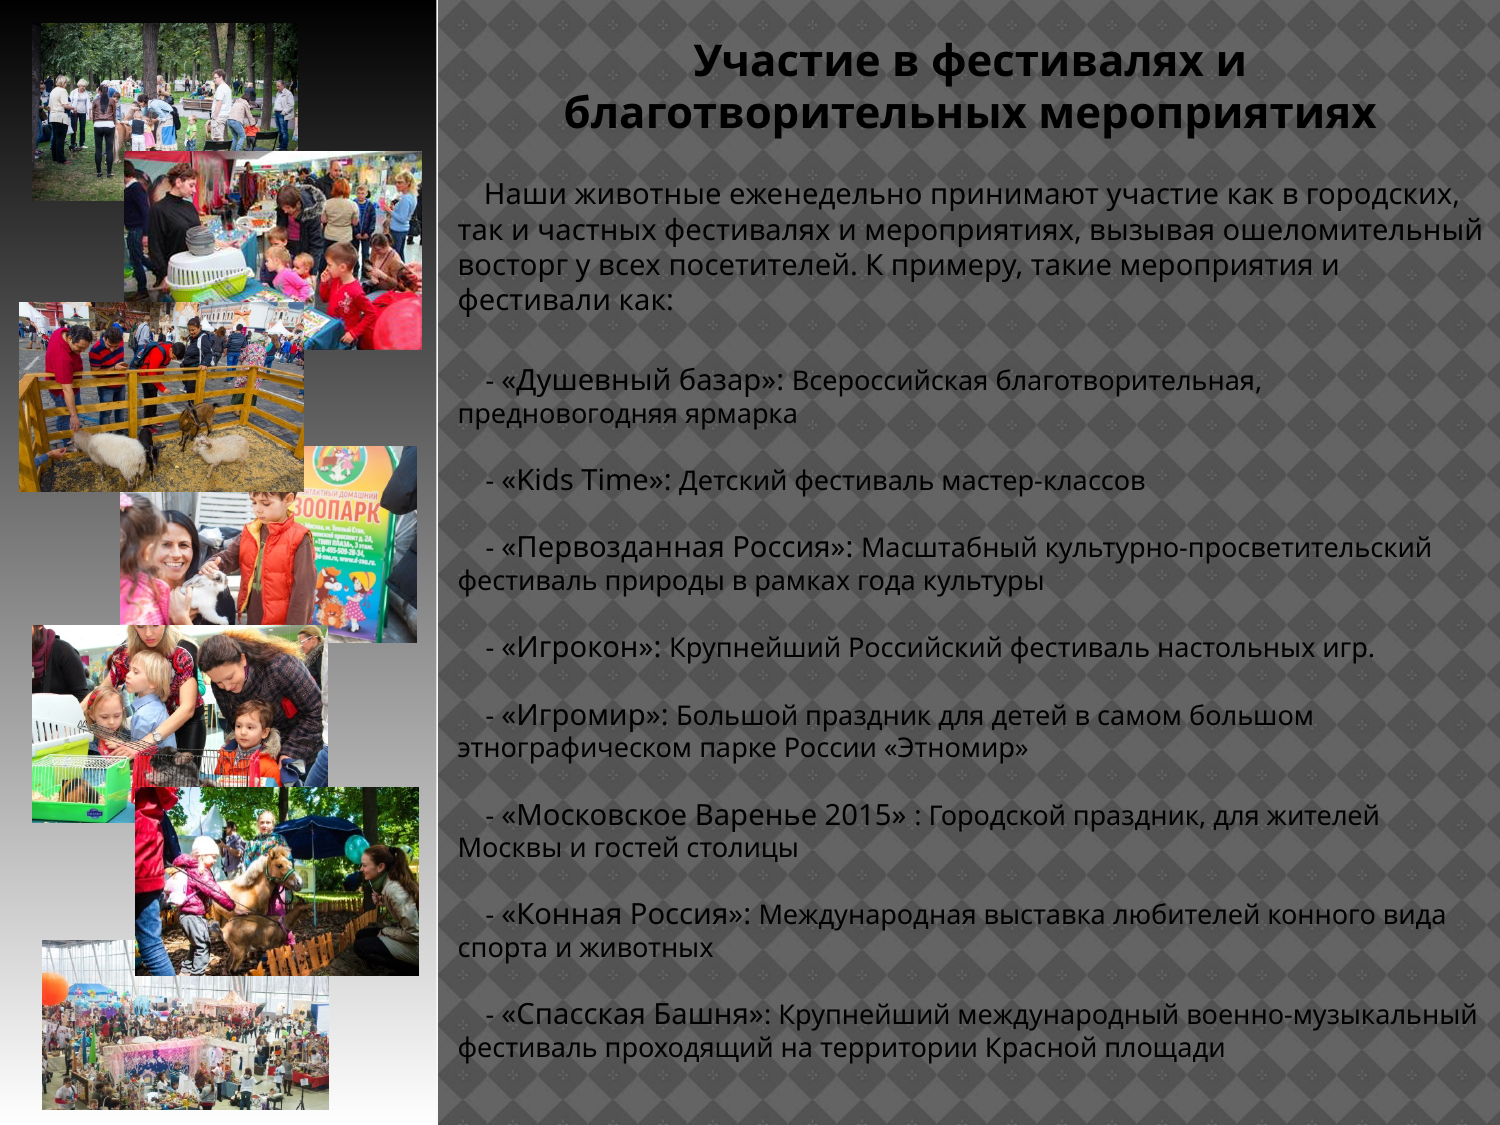

Участие в фестивалях и благотворительных мероприятиях
 Наши животные еженедельно принимают участие как в городских, так и частных фестивалях и мероприятиях, вызывая ошеломительный восторг у всех посетителей. К примеру, такие мероприятия и фестивали как:
 - «Душевный базар»: Всероссийская благотворительная, предновогодняя ярмарка
 - «Kids Time»: Детский фестиваль мастер-классов
 - «Первозданная Россия»: Масштабный культурно-просветительский фестиваль природы в рамках года культуры
 - «Игрокон»: Крупнейший Российский фестиваль настольных игр.
 - «Игромир»: Большой праздник для детей в самом большом этнографическом парке России «Этномир»
 - «Московское Варенье 2015» : Городской праздник, для жителей Москвы и гостей столицы
 - «Конная Россия»: Международная выставка любителей конного вида спорта и животных
 - «Спасская Башня»: Крупнейший международный военно-музыкальный фестиваль проходящий на территории Красной площади